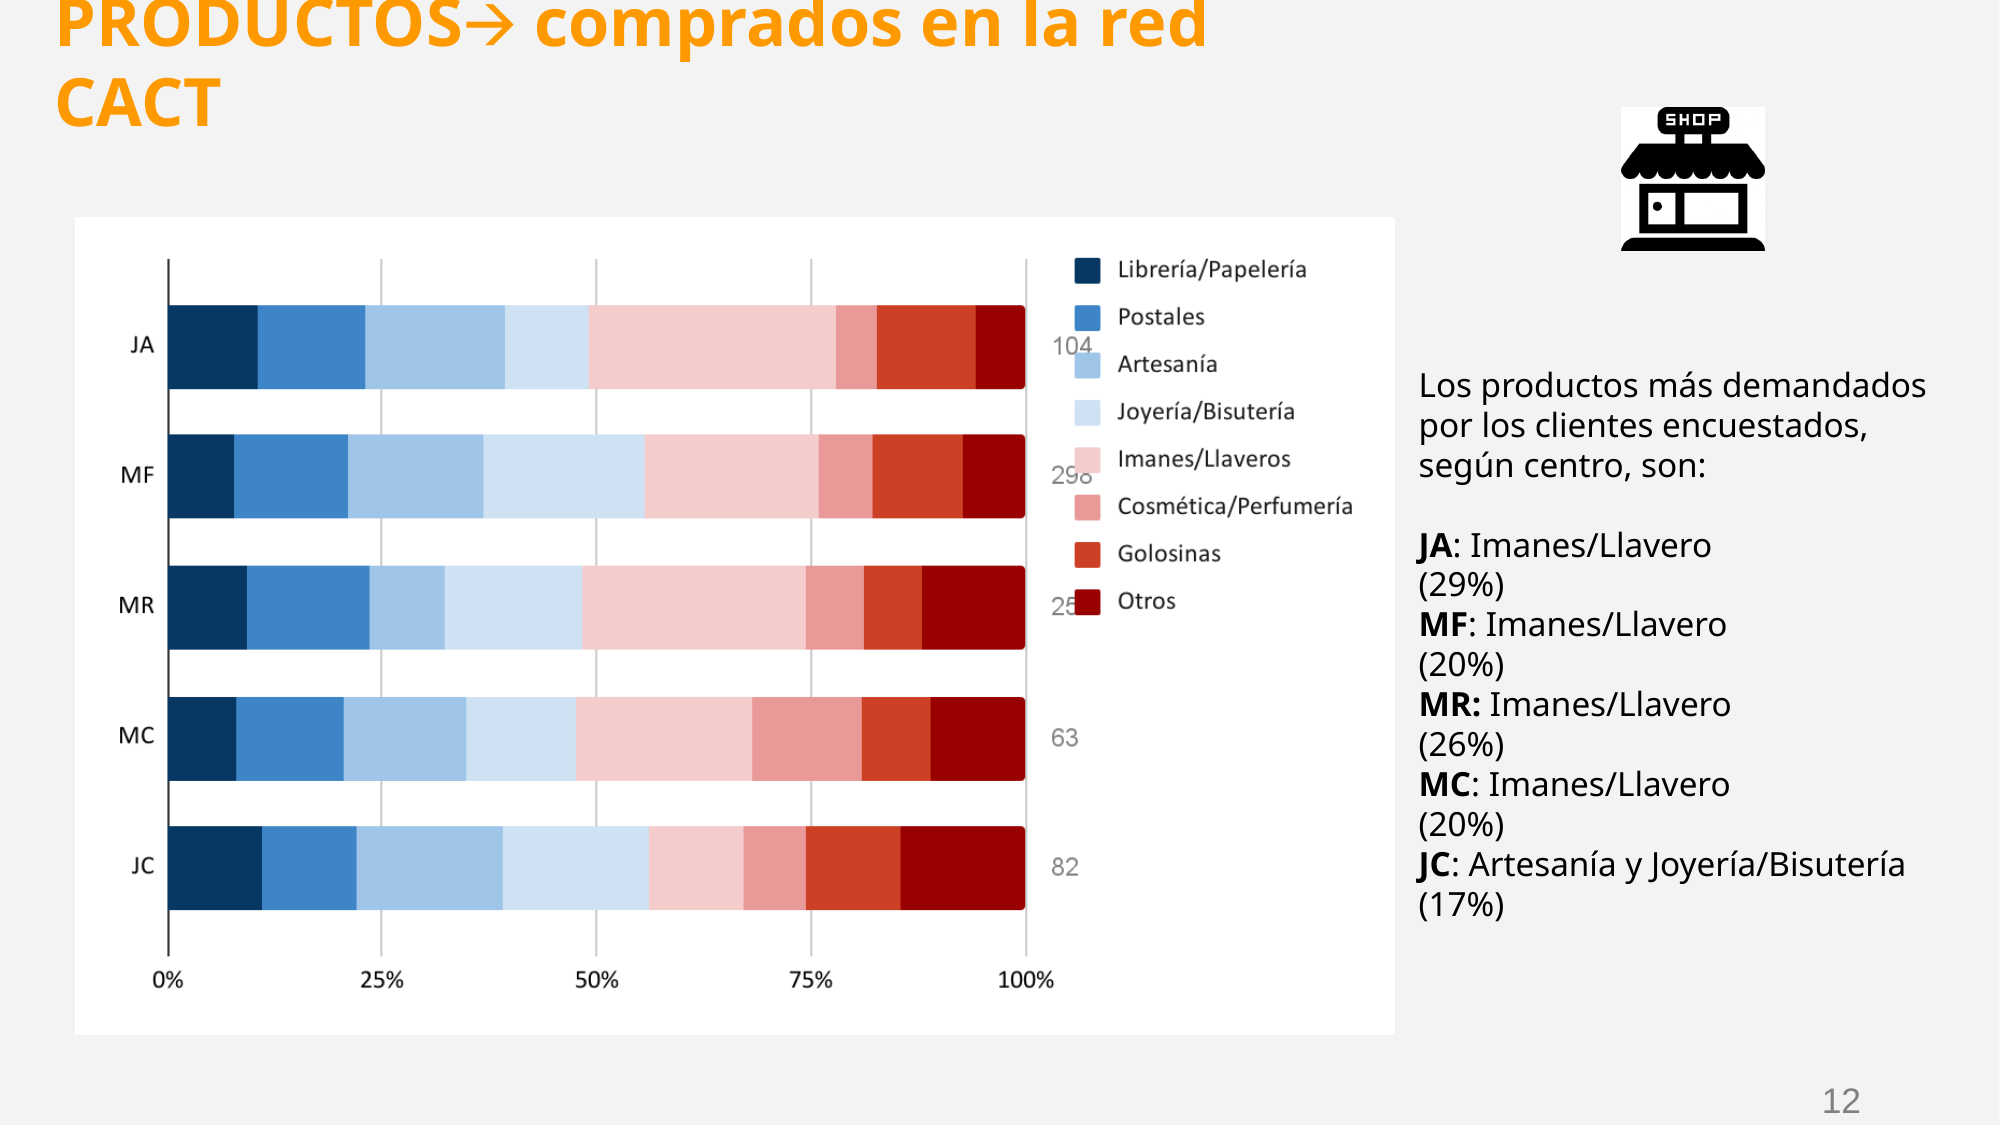

PRODUCTOS🡪 comprados en la red CACT
Los productos más demandados por los clientes encuestados, según centro, son:
JA: Imanes/Llavero
(29%)
MF: Imanes/Llavero
(20%)
MR: Imanes/Llavero
(26%)
MC: Imanes/Llavero
(20%)
JC: Artesanía y Joyería/Bisutería
(17%)